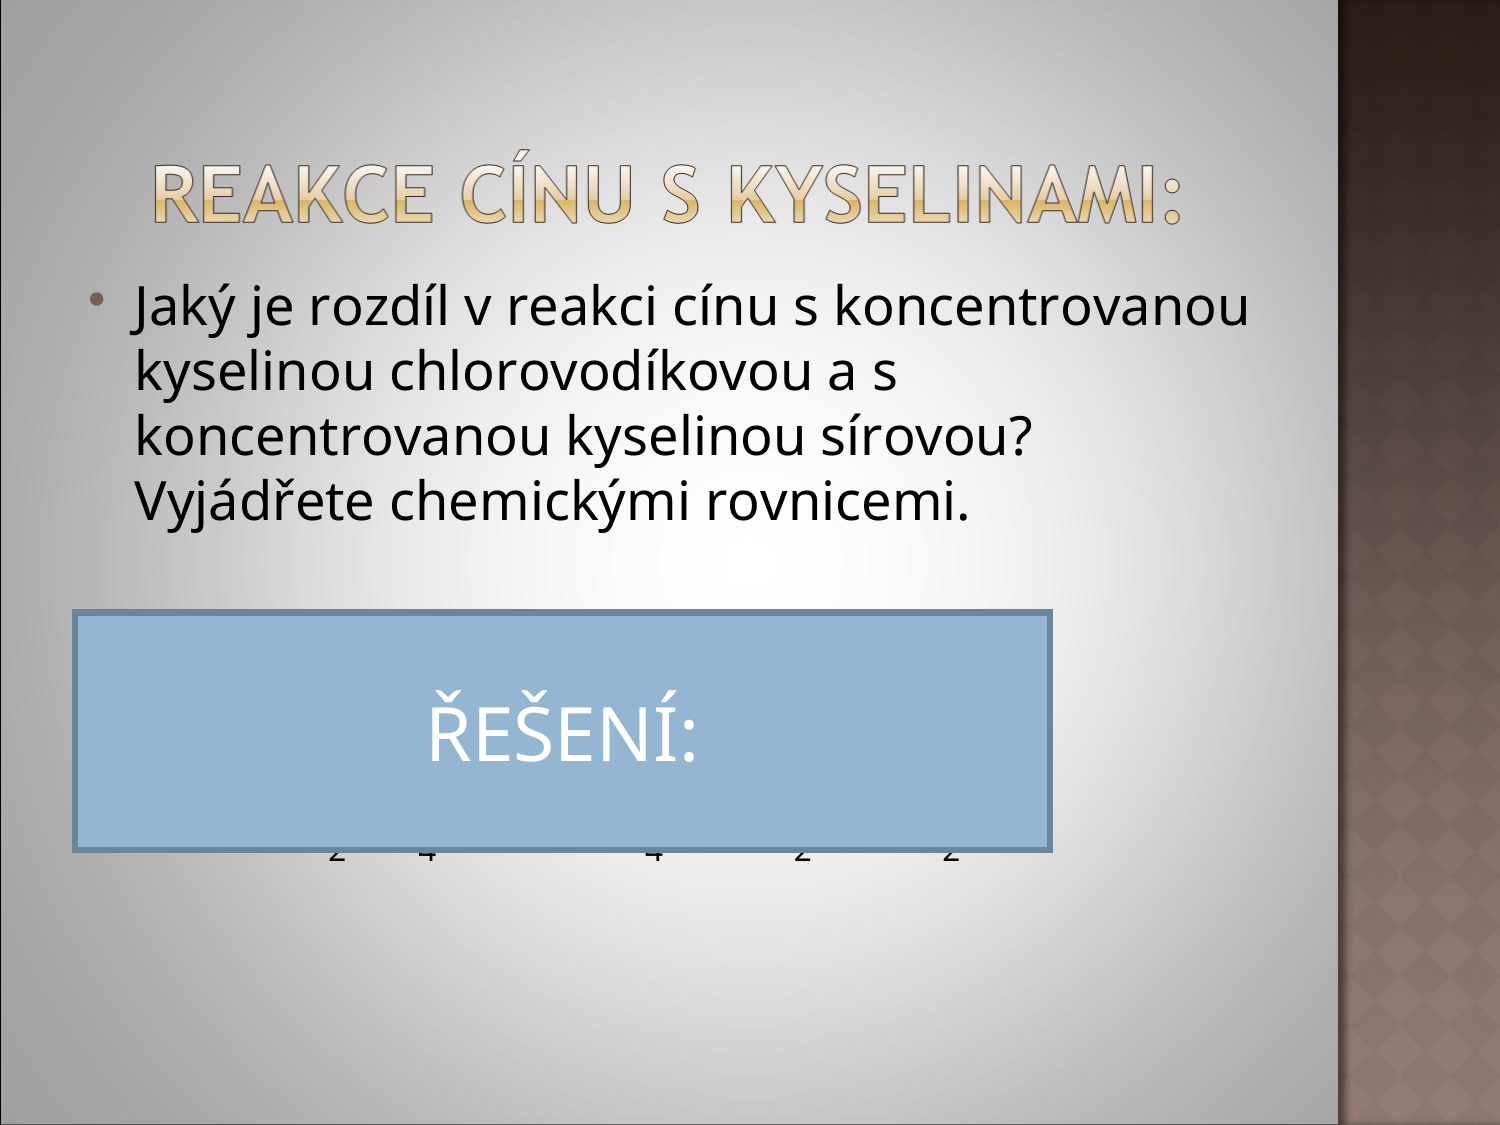

# Jaký je rozdíl v reakci cínu s koncentrovanou kyselinou chlorovodíkovou a s koncentrovanou kyselinou sírovou? Vyjádřete chemickými rovnicemi.
Sn + 2HCl → SnCl2 + H2
Sn + 2H2SO4 → SnSO4 + SO2 + 2H2O
ŘEŠENÍ: